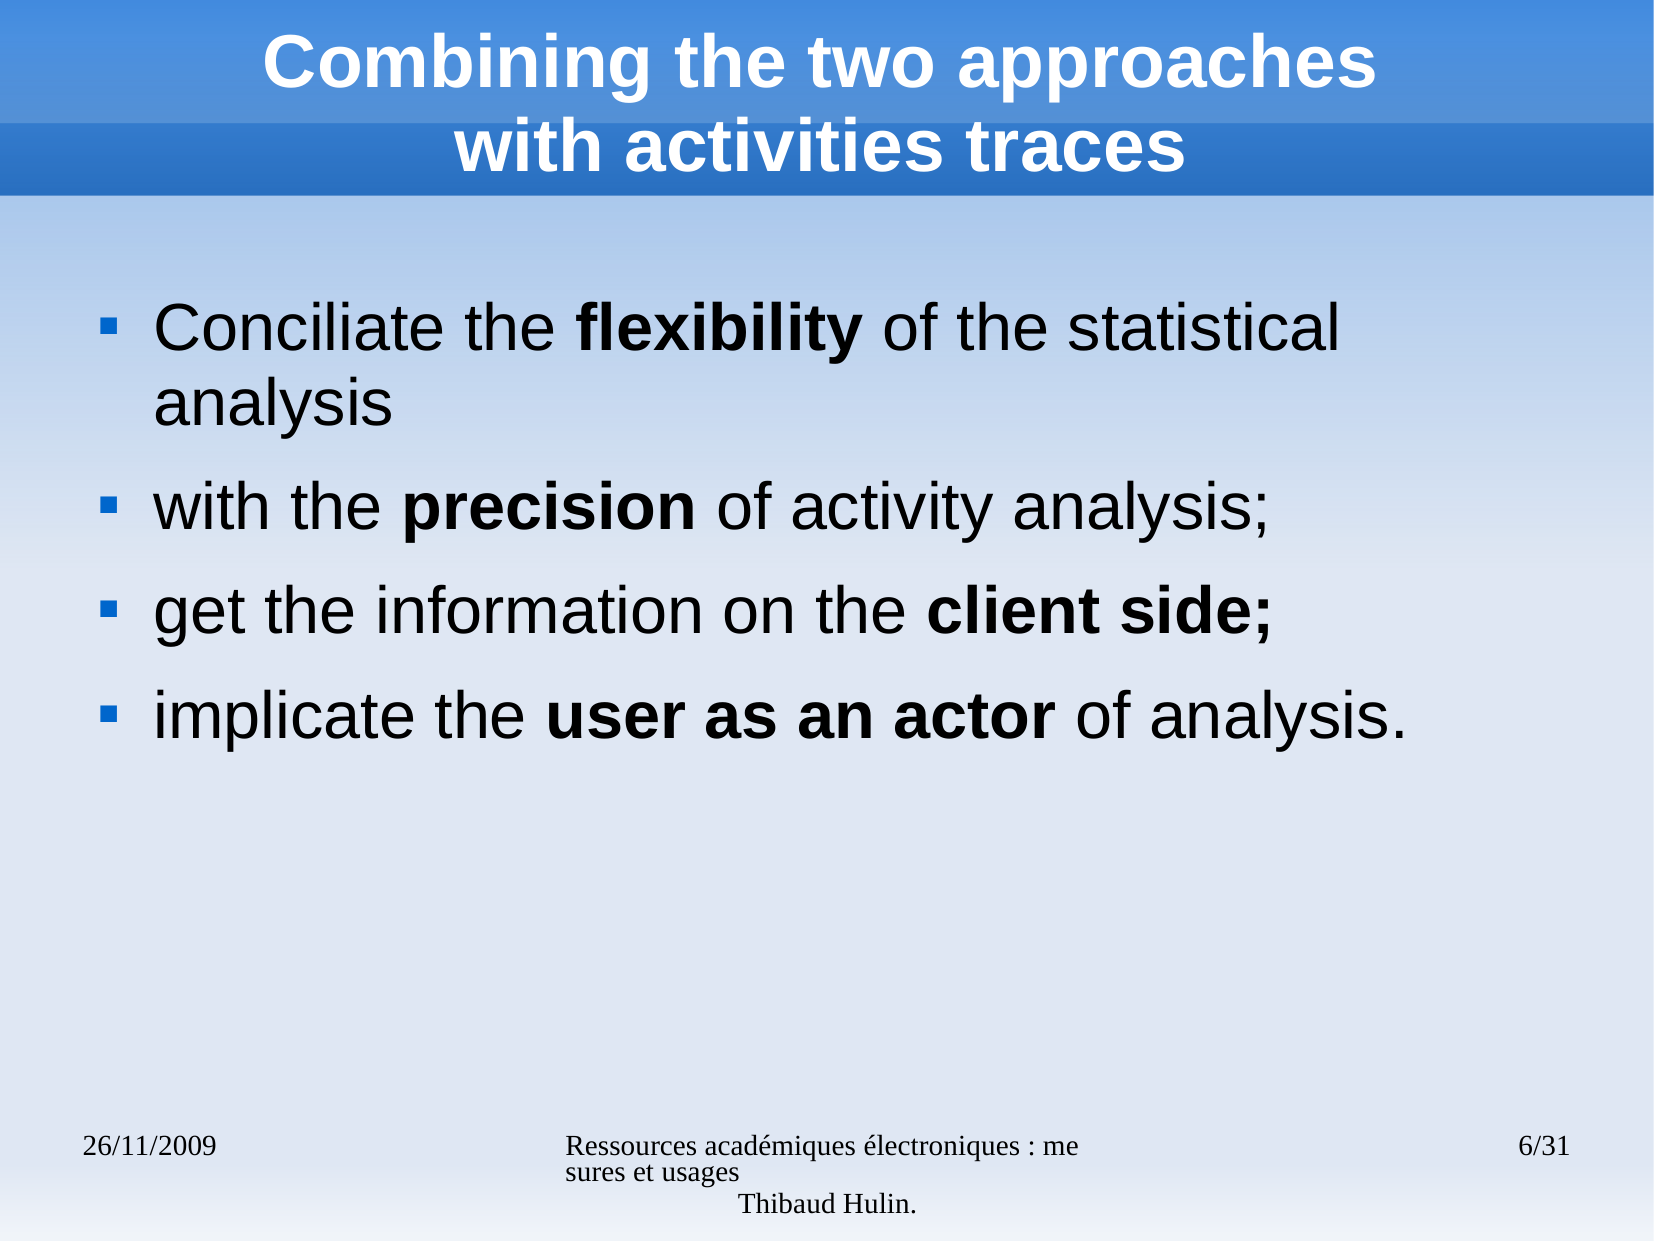

# Combining the two approaches with activities traces
Conciliate the flexibility of the statistical analysis
with the precision of activity analysis;
get the information on the client side;
implicate the user as an actor of analysis.
26/11/2009
Ressources académiques électroniques : mesures et usages
6